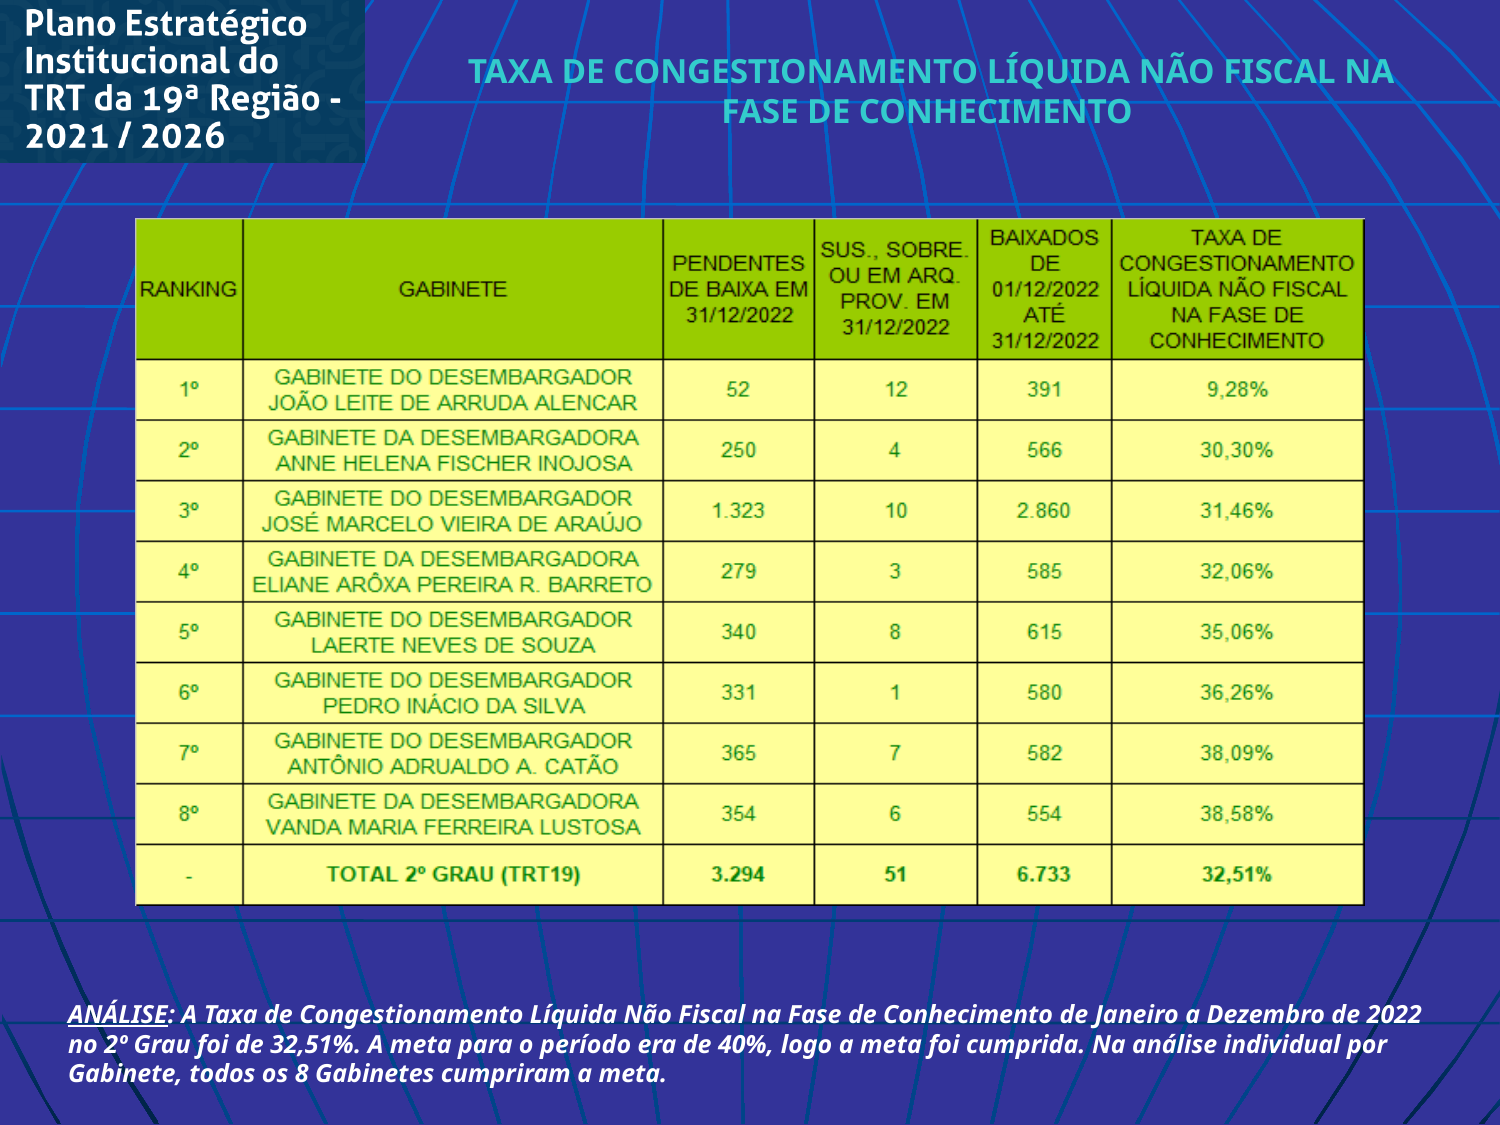

TAXA DE CONGESTIONAMENTO LÍQUIDA NÃO FISCAL NA FASE DE CONHECIMENTO
ANÁLISE: A Taxa de Congestionamento Líquida Não Fiscal na Fase de Conhecimento de Janeiro a Dezembro de 2022 no 2º Grau foi de 32,51%. A meta para o período era de 40%, logo a meta foi cumprida. Na análise individual por Gabinete, todos os 8 Gabinetes cumpriram a meta.